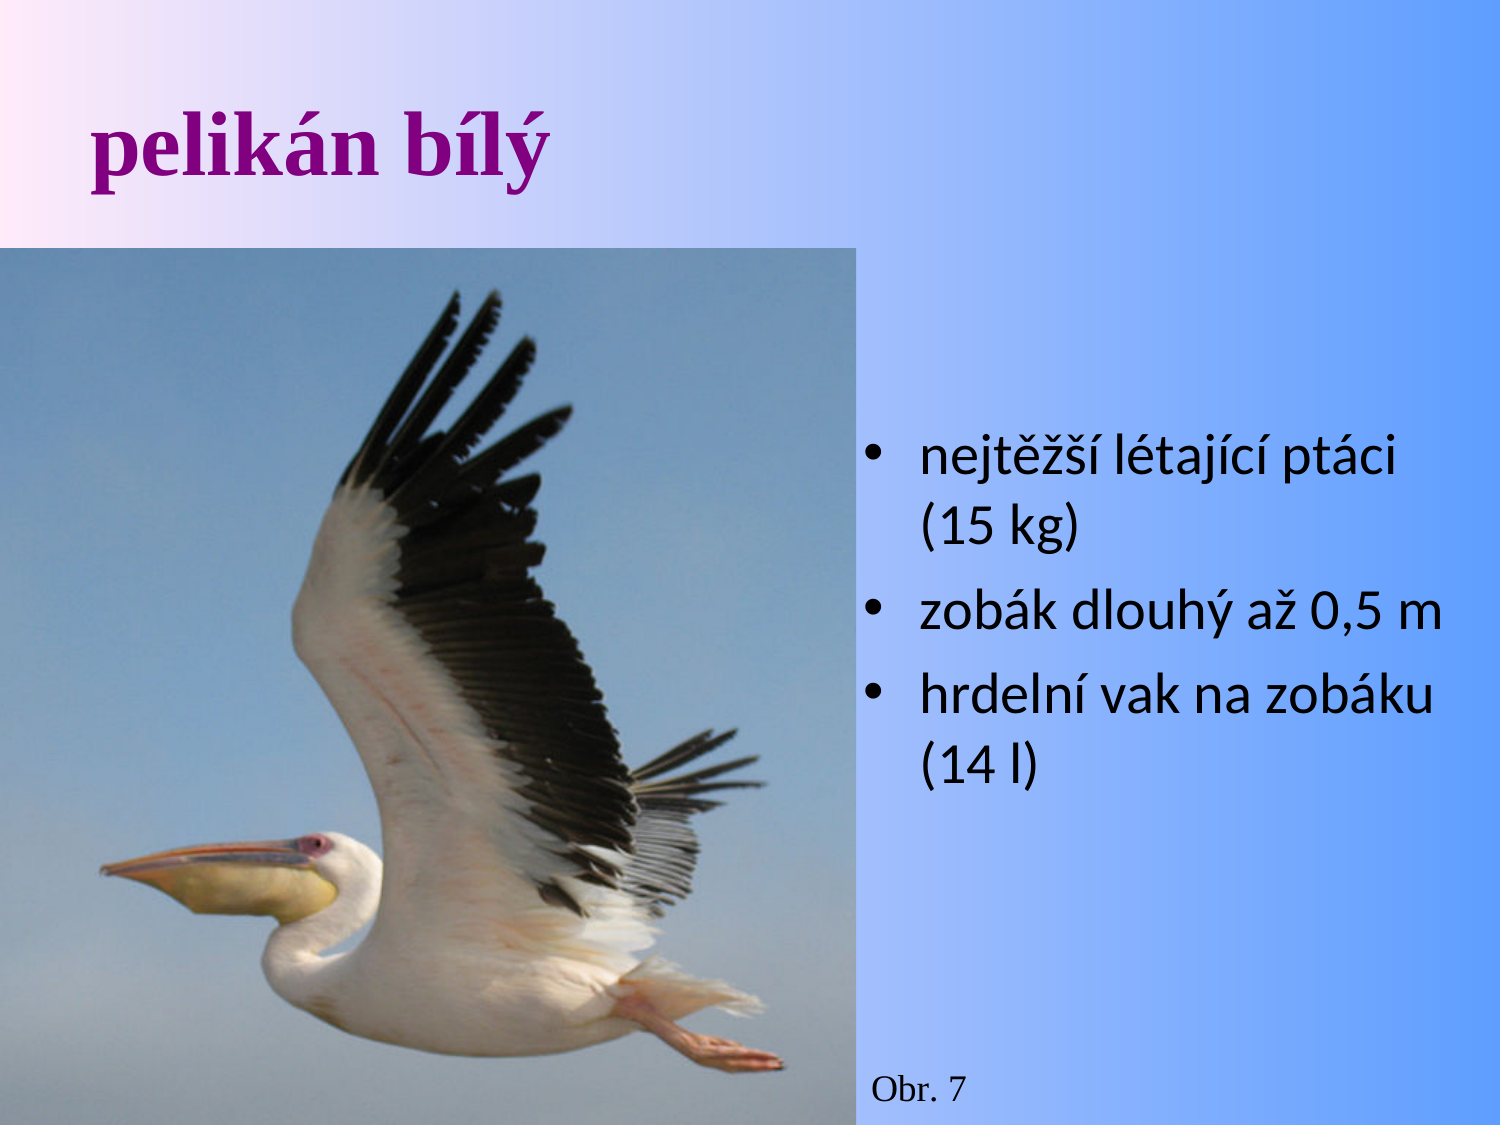

# pelikán bílý
nejtěžší létající ptáci (15 kg)
zobák dlouhý až 0,5 m
hrdelní vak na zobáku (14 l)
Obr. 7